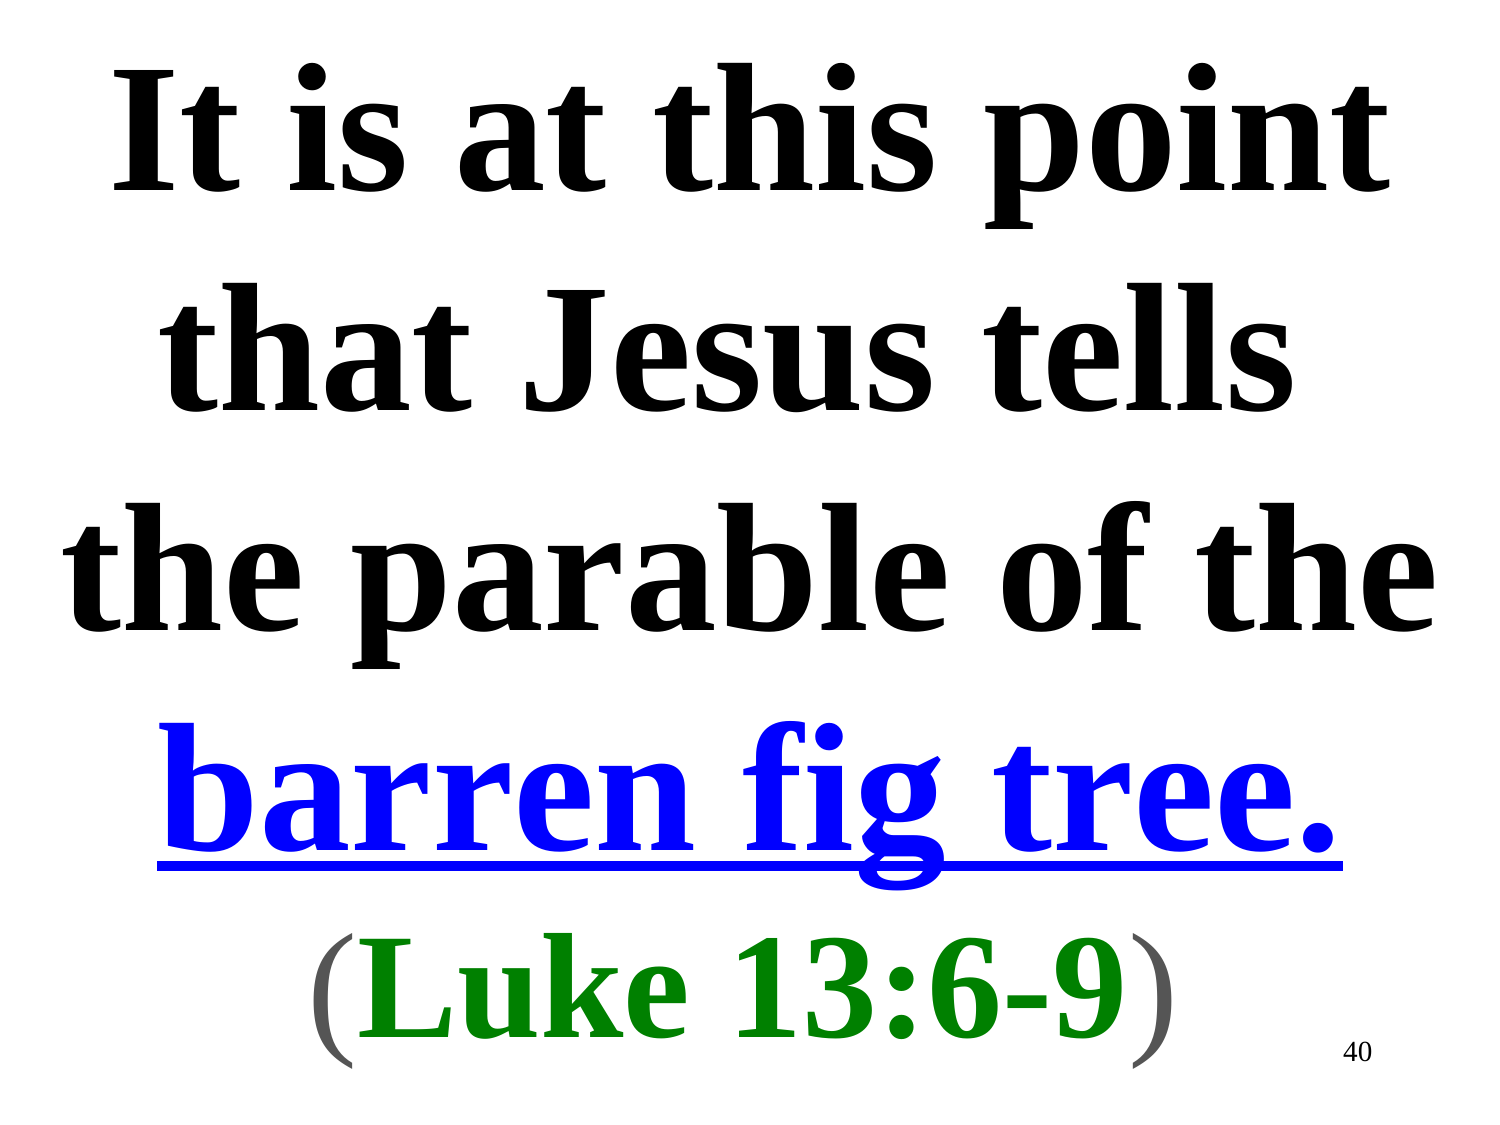

It is at this point that Jesus tells
the parable of the barren fig tree.
(Luke 13:6-9)